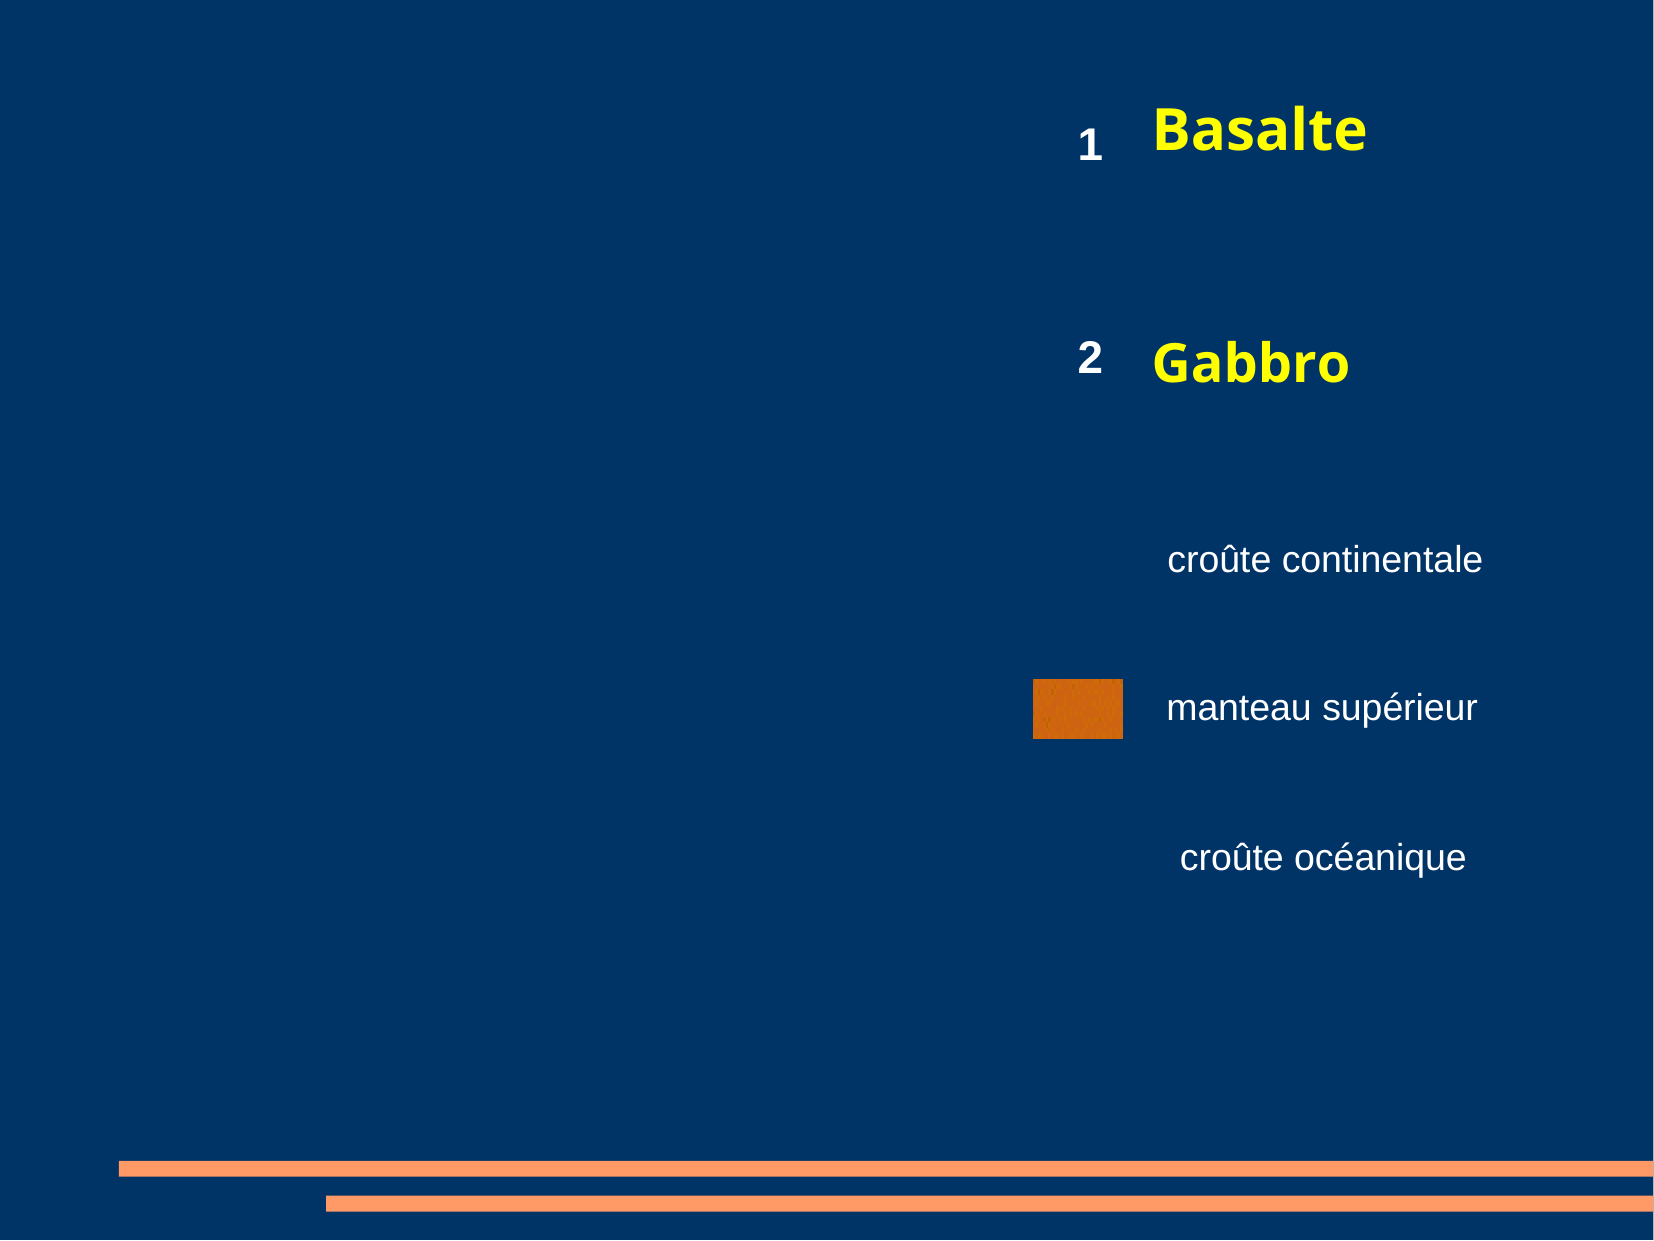

Basalte
1
2
Gabbro
croûte continentale
manteau supérieur
croûte océanique